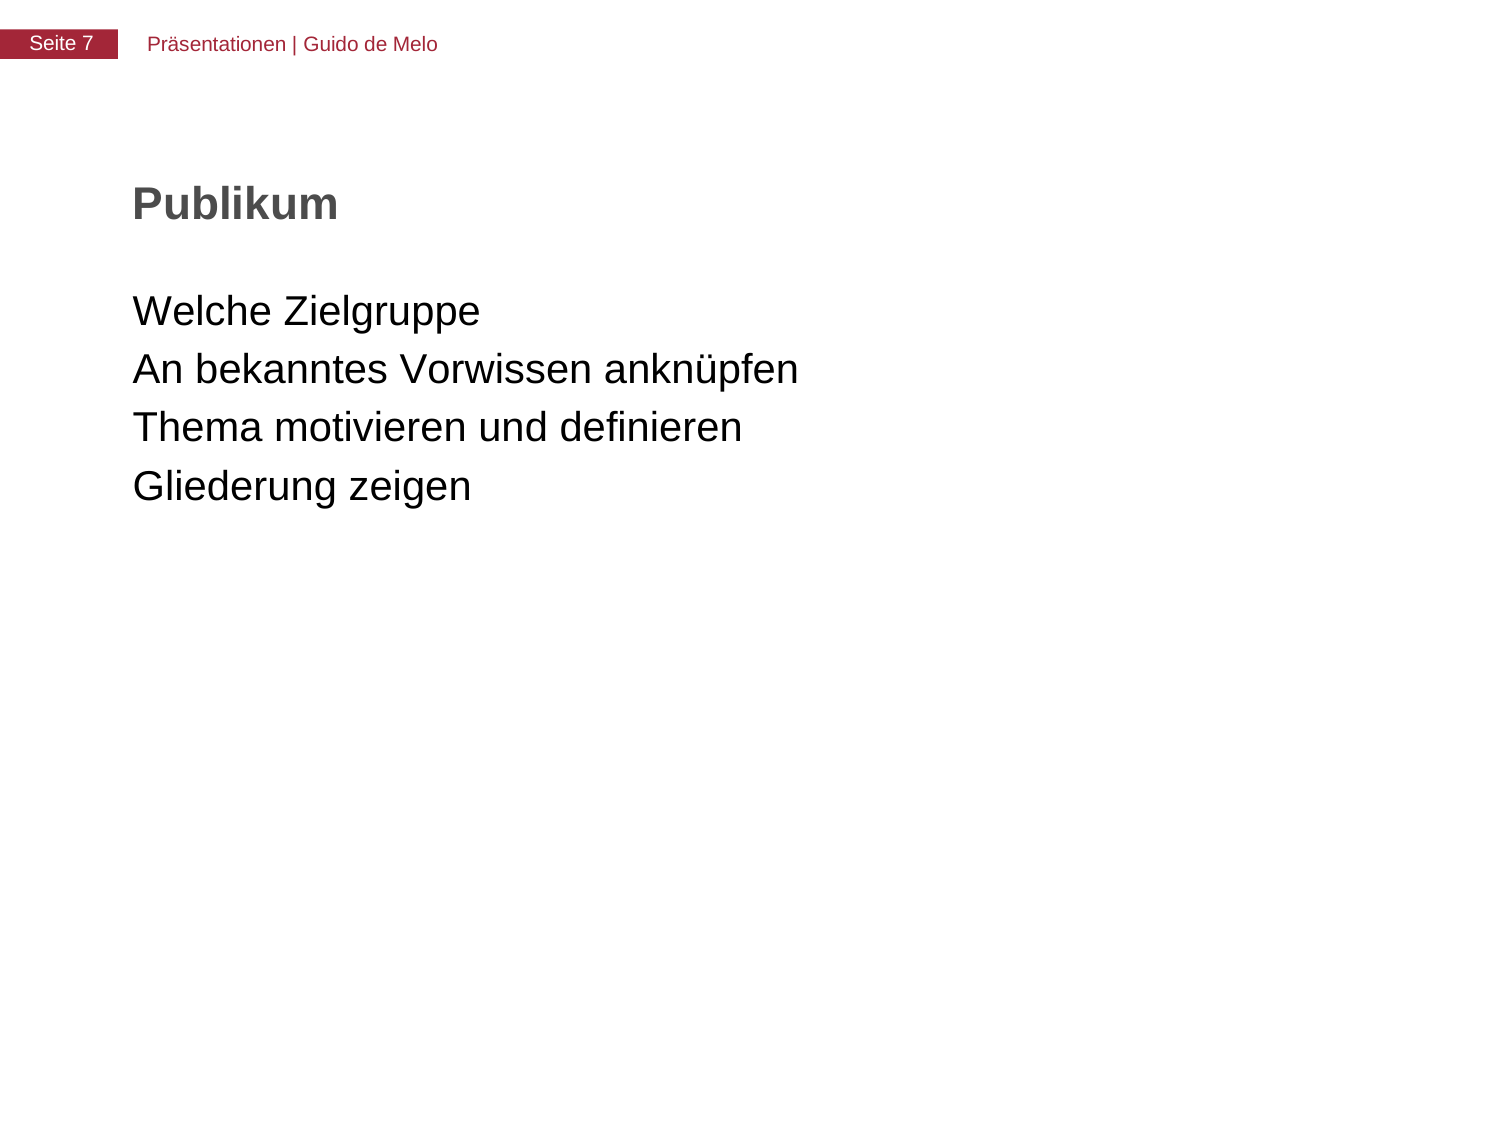

# Publikum
Welche Zielgruppe
An bekanntes Vorwissen anknüpfen
Thema motivieren und definieren
Gliederung zeigen